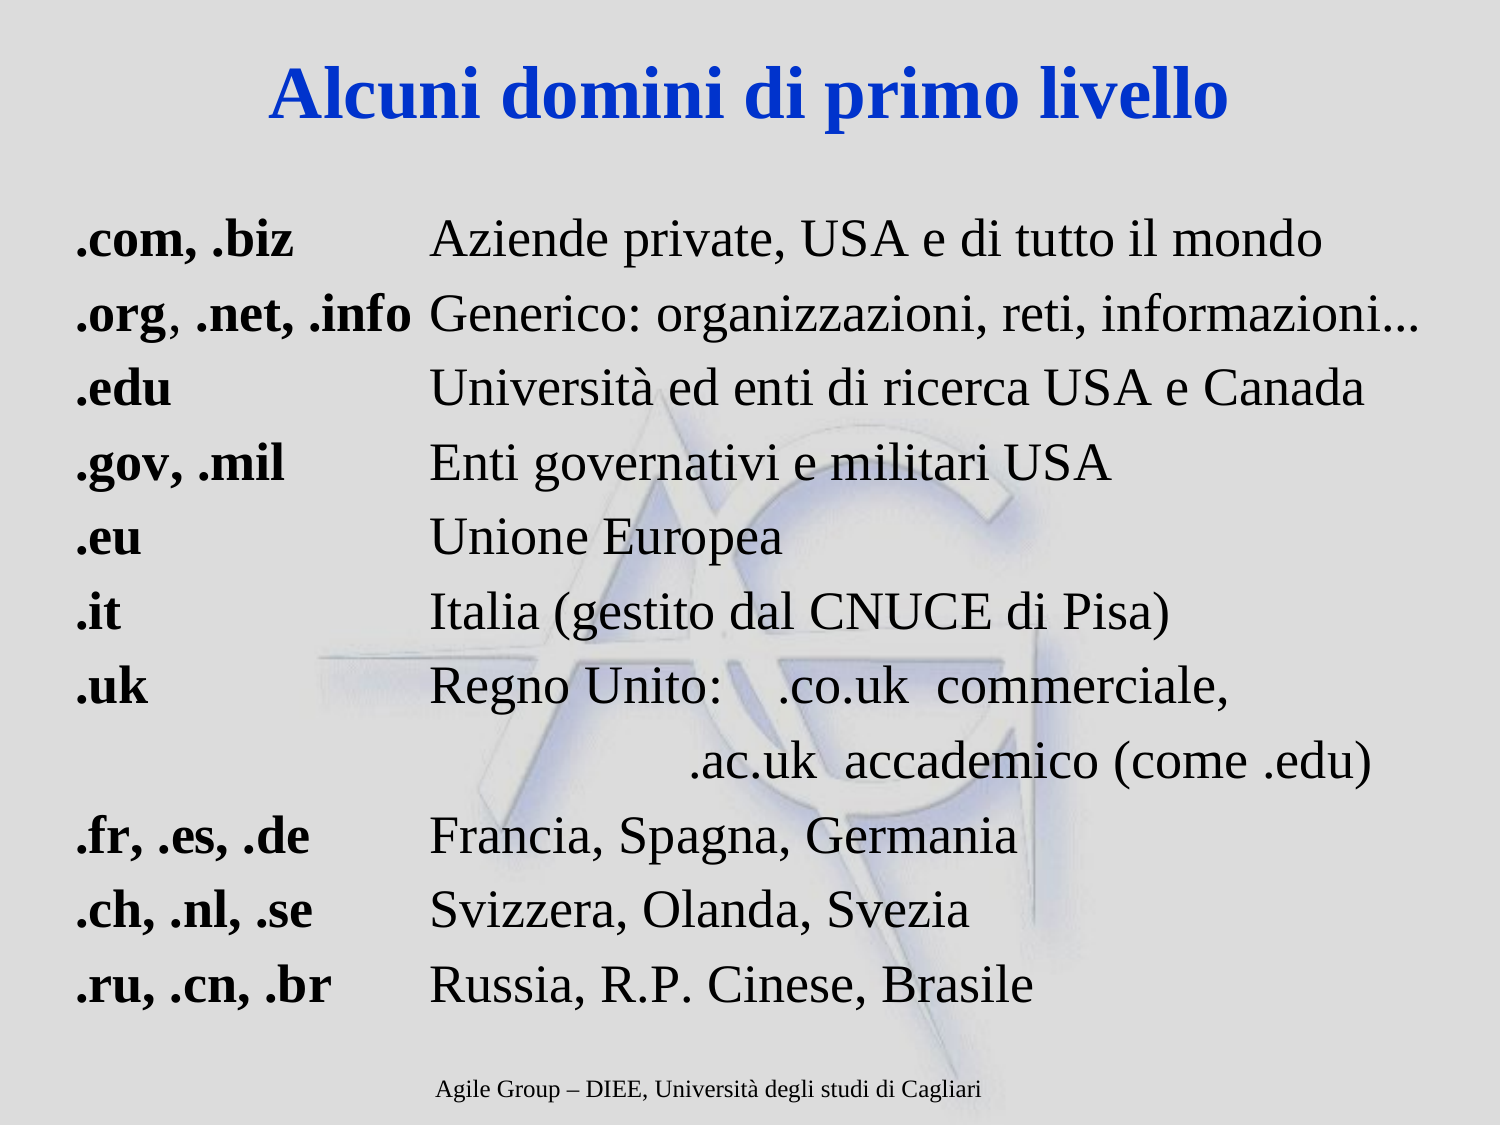

# Alcuni domini di primo livello
.com, .biz		Aziende private, USA e di tutto il mondo
.org	, .net, .info	Generico: organizzazioni, reti, informazioni...
.edu		Università ed enti di ricerca USA e Canada
.gov, .mil		Enti governativi e militari USA
.eu			Unione Europea
.it			Italia (gestito dal CNUCE di Pisa)
.uk			Regno Unito: .co.uk commerciale,
 					 .ac.uk accademico (come .edu)
.fr, .es, .de		Francia, Spagna, Germania
.ch, .nl, .se		Svizzera, Olanda, Svezia
.ru, .cn, .br	Russia, R.P. Cinese, Brasile